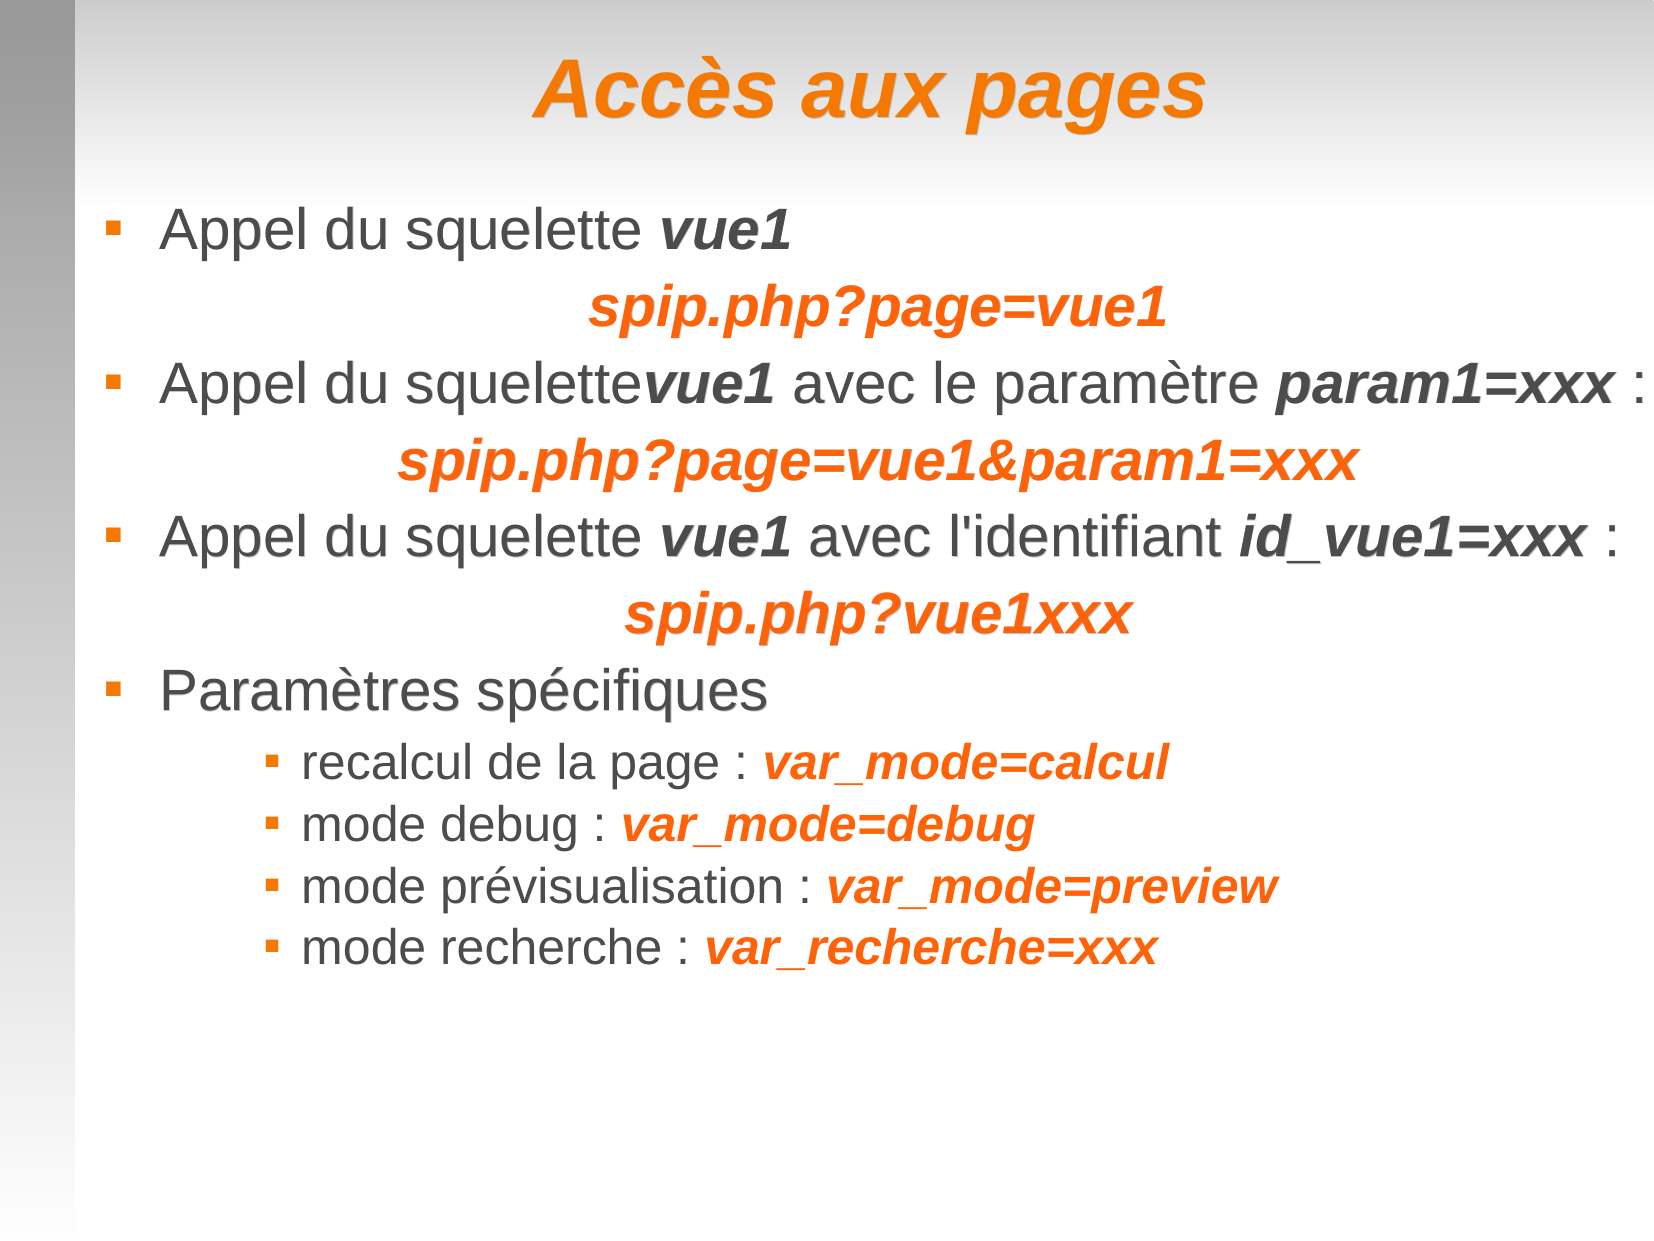

# Accès aux pages
Appel du squelette vue1
spip.php?page=vue1
Appel du squelettevue1 avec le paramètre param1=xxx :
spip.php?page=vue1&param1=xxx
Appel du squelette vue1 avec l'identifiant id_vue1=xxx :
spip.php?vue1xxx
Paramètres spécifiques
recalcul de la page : var_mode=calcul
mode debug : var_mode=debug
mode prévisualisation : var_mode=preview
mode recherche : var_recherche=xxx